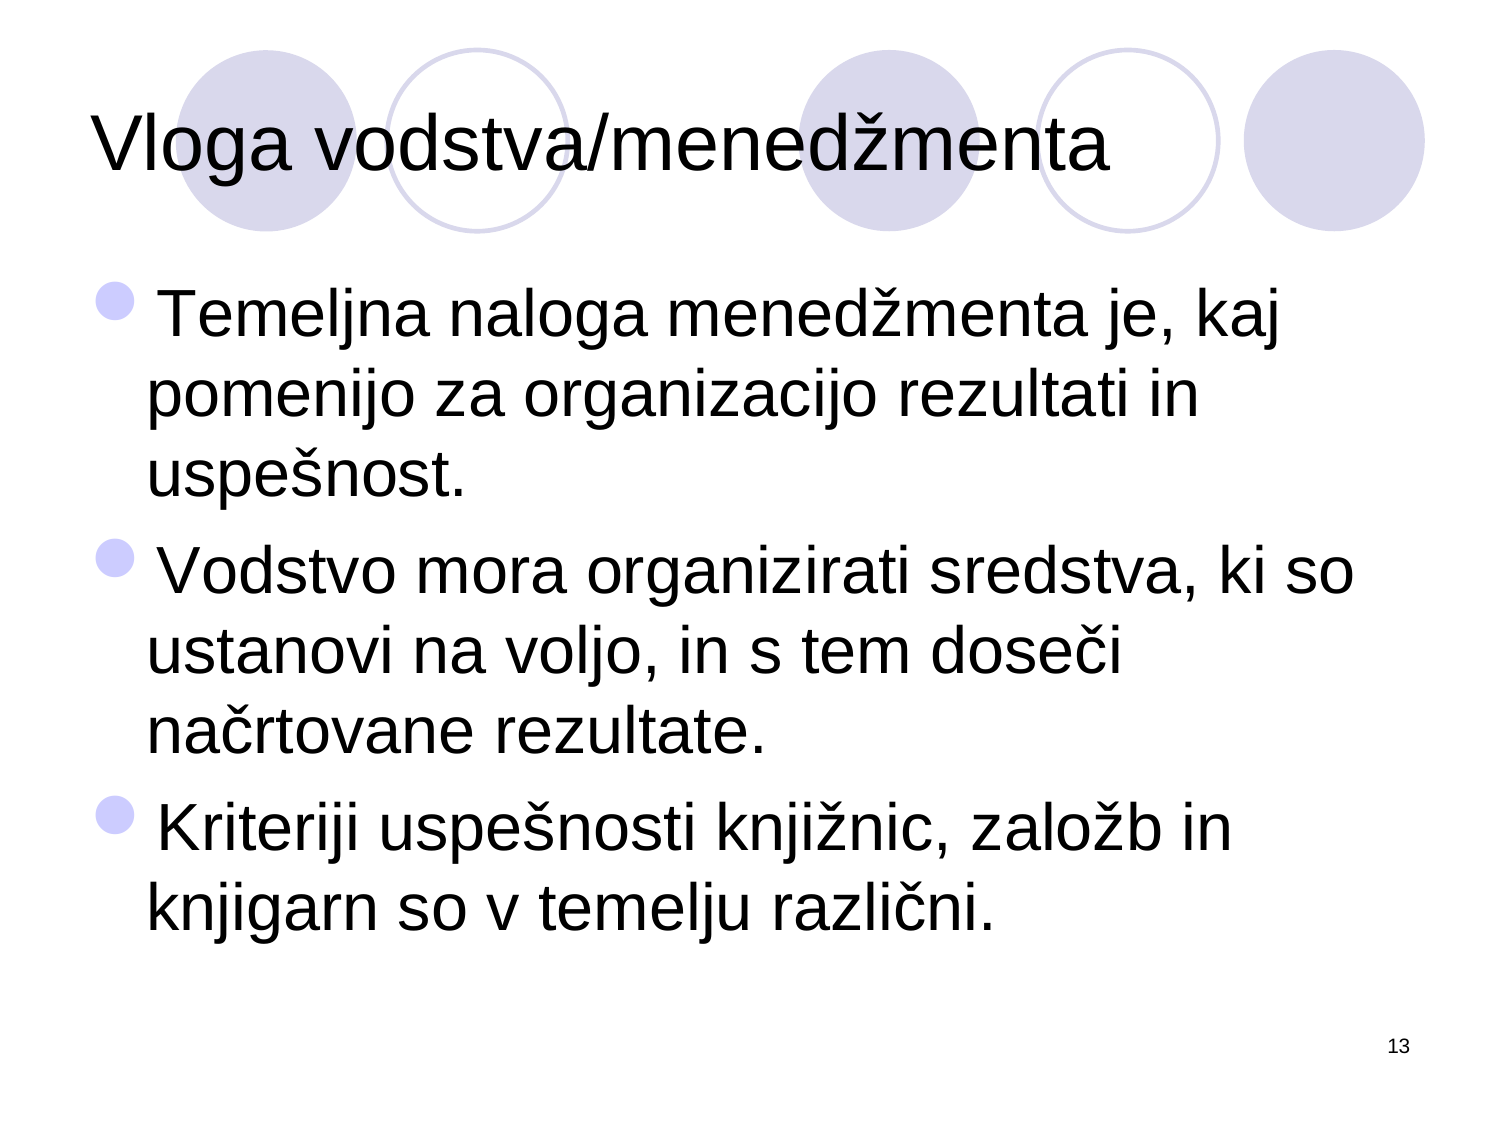

# Vloga vodstva/menedžmenta
Temeljna naloga menedžmenta je, kaj pomenijo za organizacijo rezultati in uspešnost.
Vodstvo mora organizirati sredstva, ki so ustanovi na voljo, in s tem doseči načrtovane rezultate.
Kriteriji uspešnosti knjižnic, založb in knjigarn so v temelju različni.